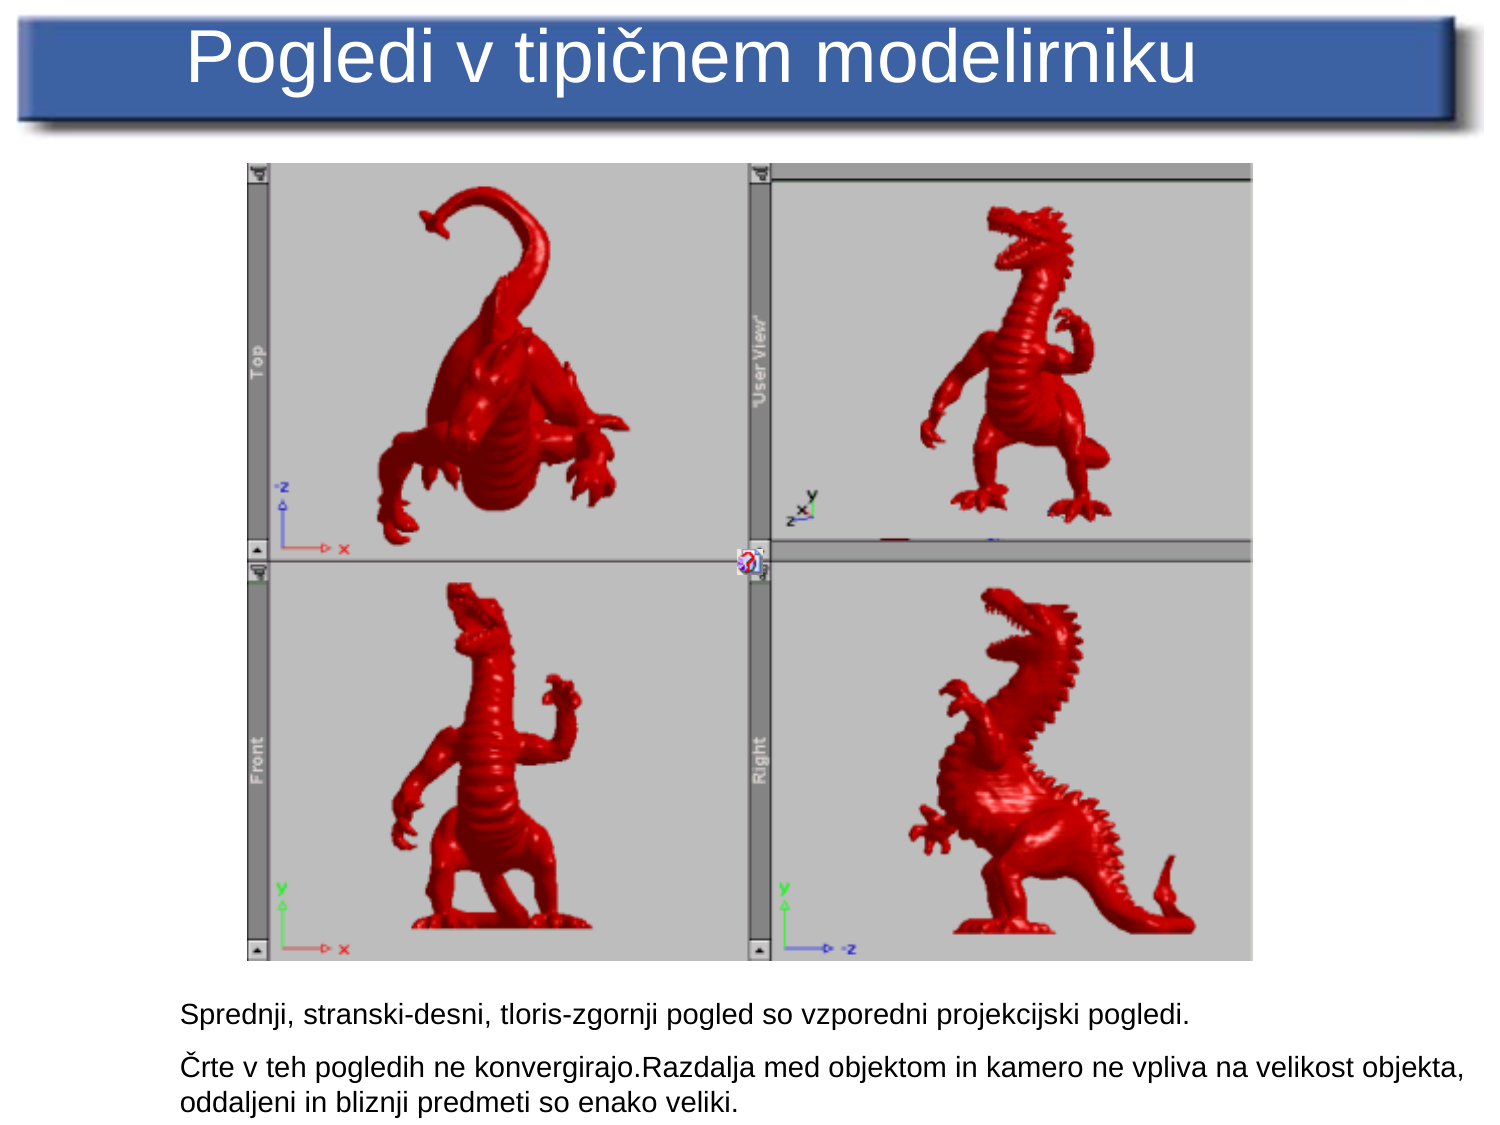

Pogledi v tipičnem modelirniku
Sprednji, stranski-desni, tloris-zgornji pogled so vzporedni projekcijski pogledi.
Črte v teh pogledih ne konvergirajo.Razdalja med objektom in kamero ne vpliva na velikost objekta, oddaljeni in bliznji predmeti so enako veliki.